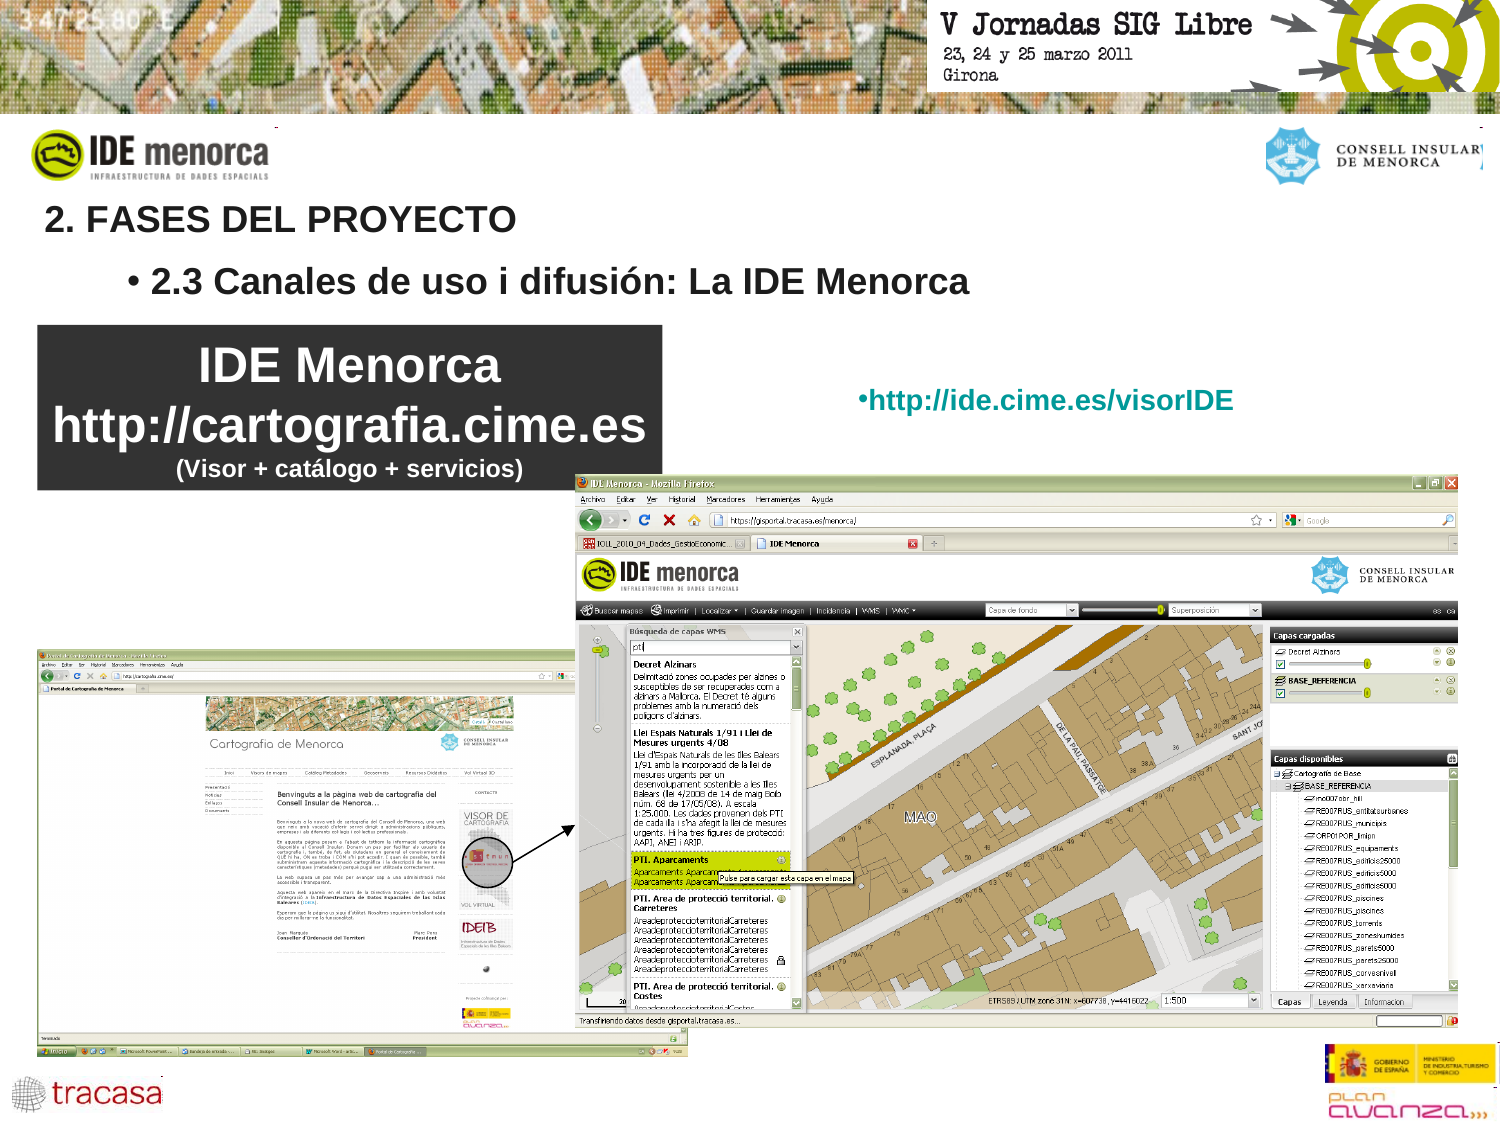

2. FASES DEL PROYECTO
 2.3 Canales de uso i difusión: La IDE Menorca
IDE Menorca
http://cartografia.cime.es
(Visor + catálogo + servicios)
http://ide.cime.es/visorIDE